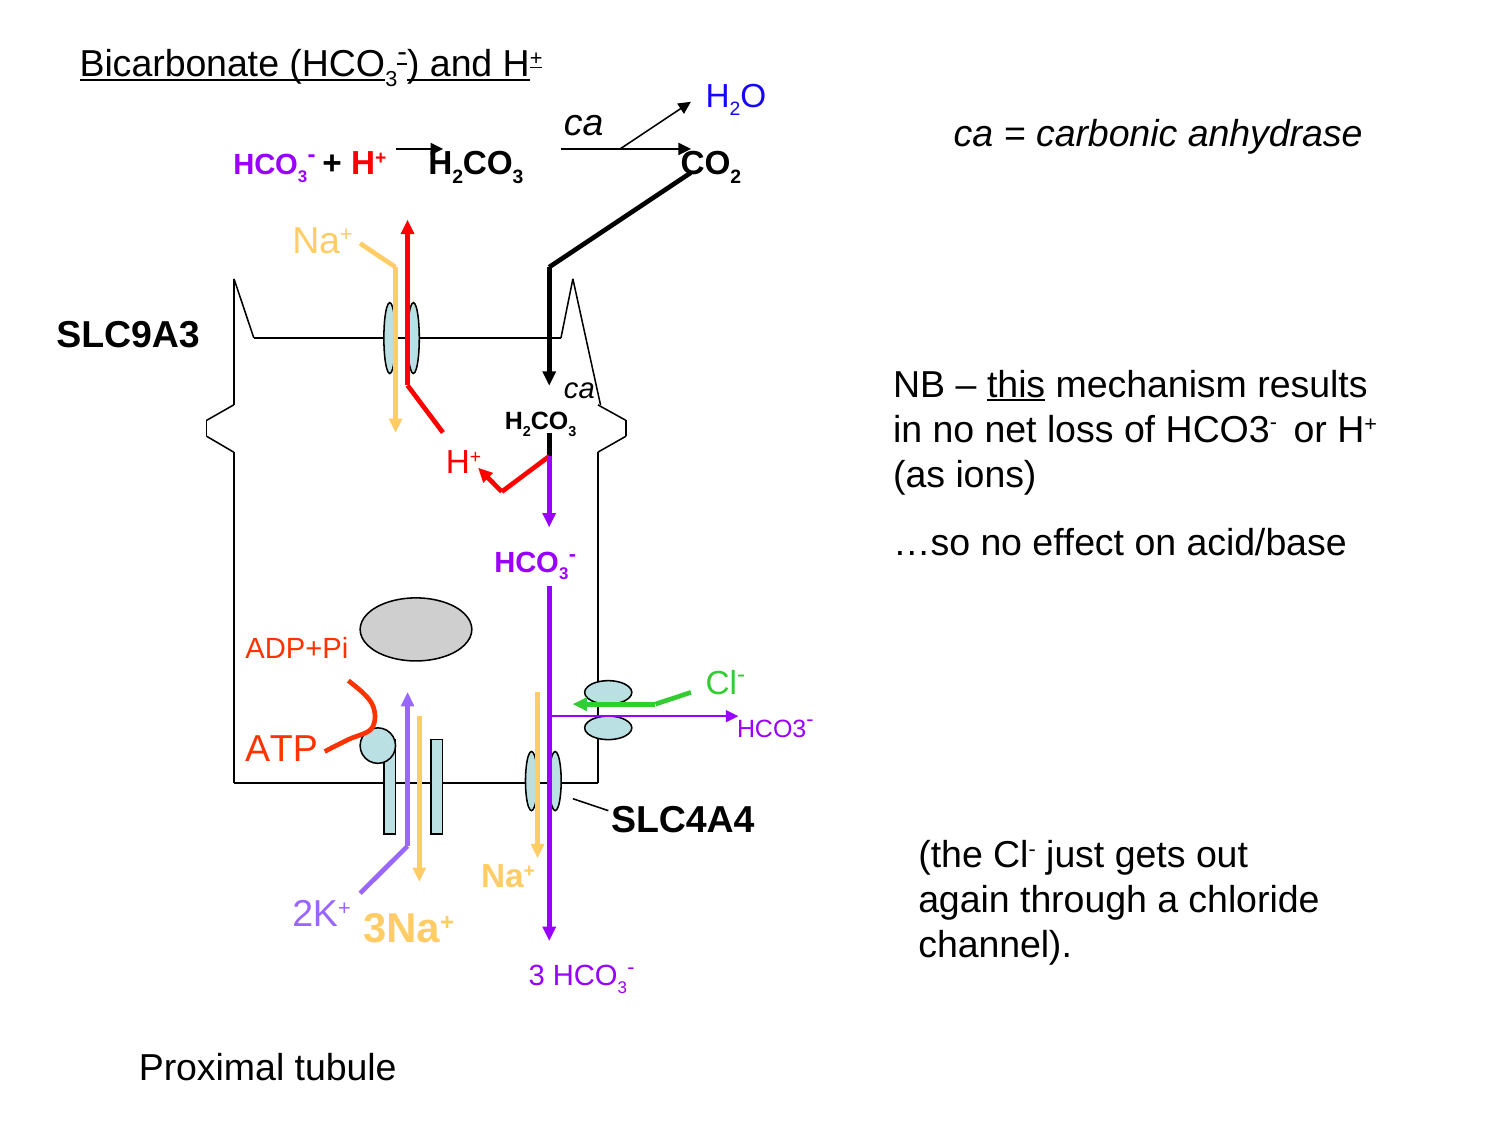

Bicarbonate (HCO3-) and H+
H2O
ca
ca = carbonic anhydrase
HCO3- + H+ H2CO3 CO2
Na+
SLC9A3
NB – this mechanism results in no net loss of HCO3- or H+ (as ions)
…so no effect on acid/base
ca
H2CO3
H+
HCO3-
ADP+Pi
Cl-
 HCO3-
ATP
SLC4A4
(the Cl- just gets out again through a chloride channel).
Na+
2K+
3Na+
3 HCO3-
Proximal tubule